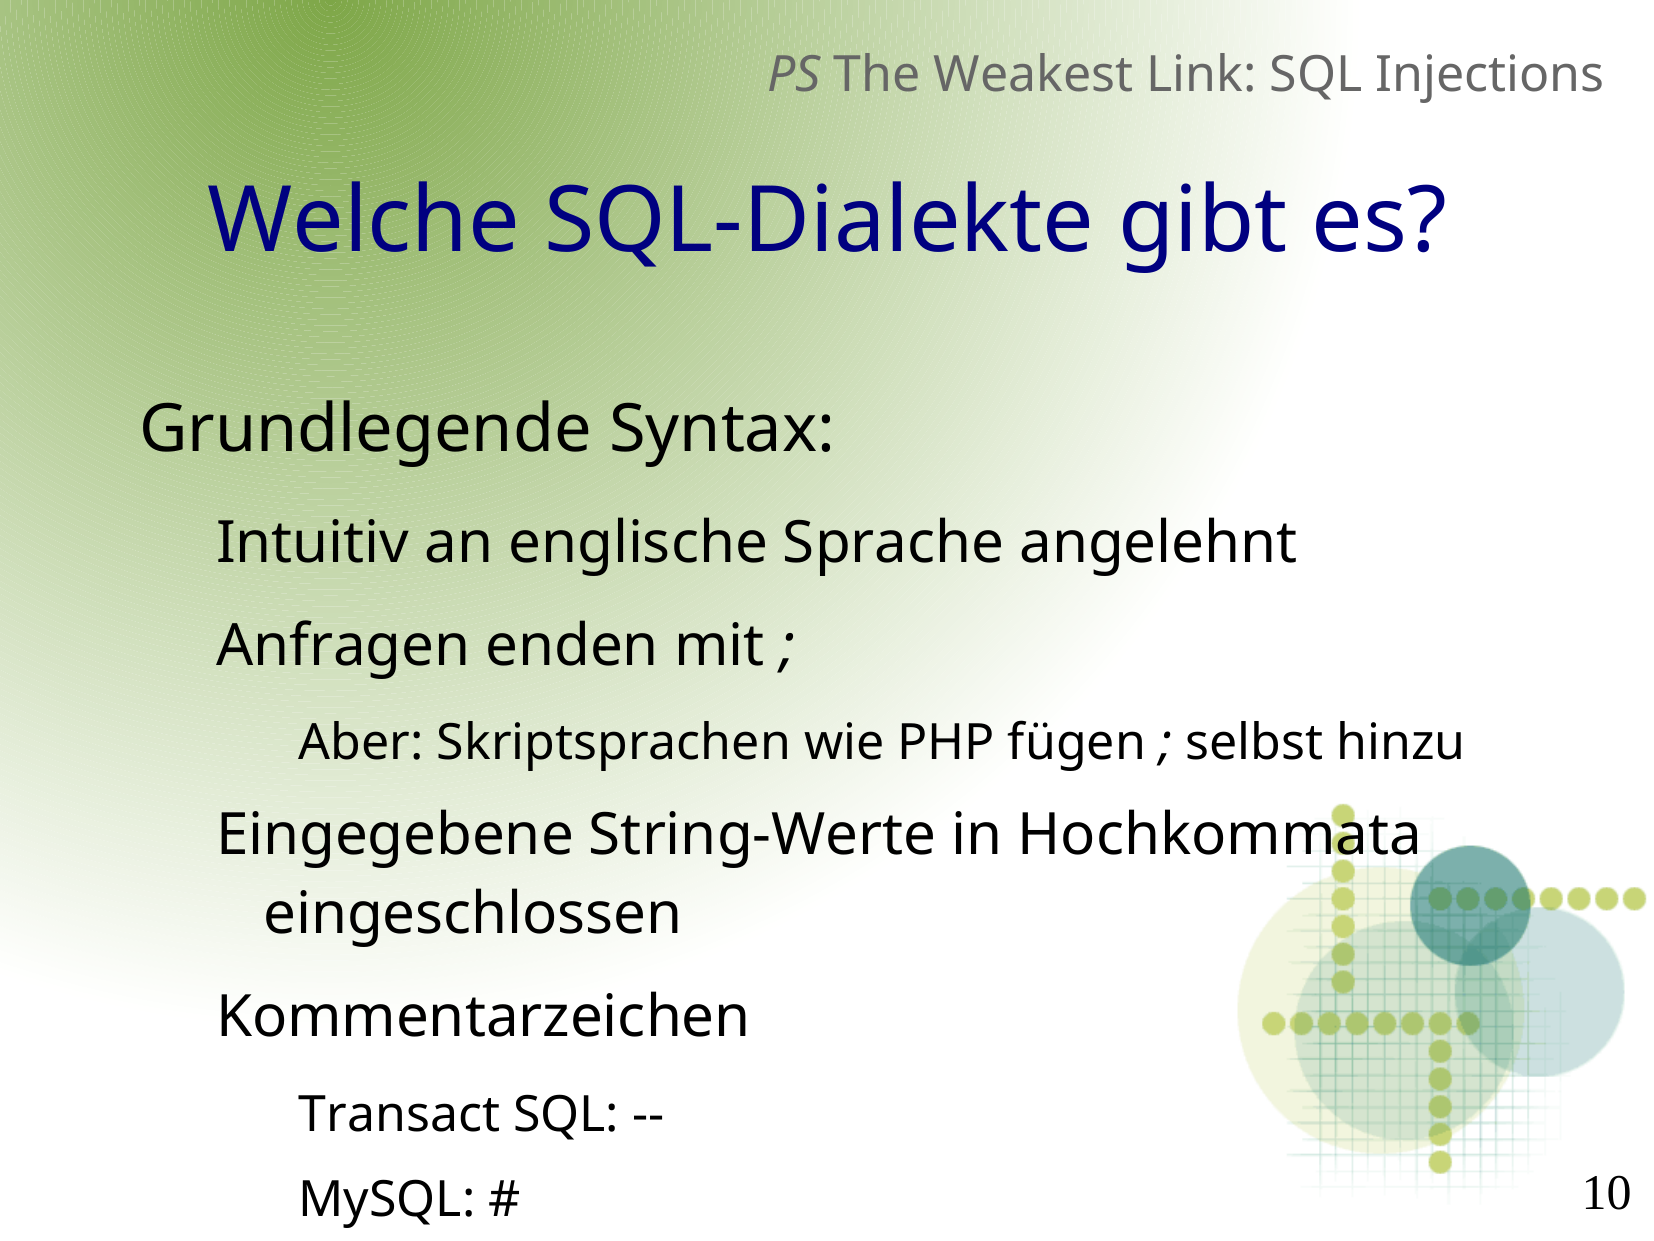

# Welche SQL-Dialekte gibt es?
Grundlegende Syntax:
Intuitiv an englische Sprache angelehnt
Anfragen enden mit ;
Aber: Skriptsprachen wie PHP fügen ; selbst hinzu
Eingegebene String-Werte in Hochkommata eingeschlossen
Kommentarzeichen
Transact SQL: --
MySQL: #